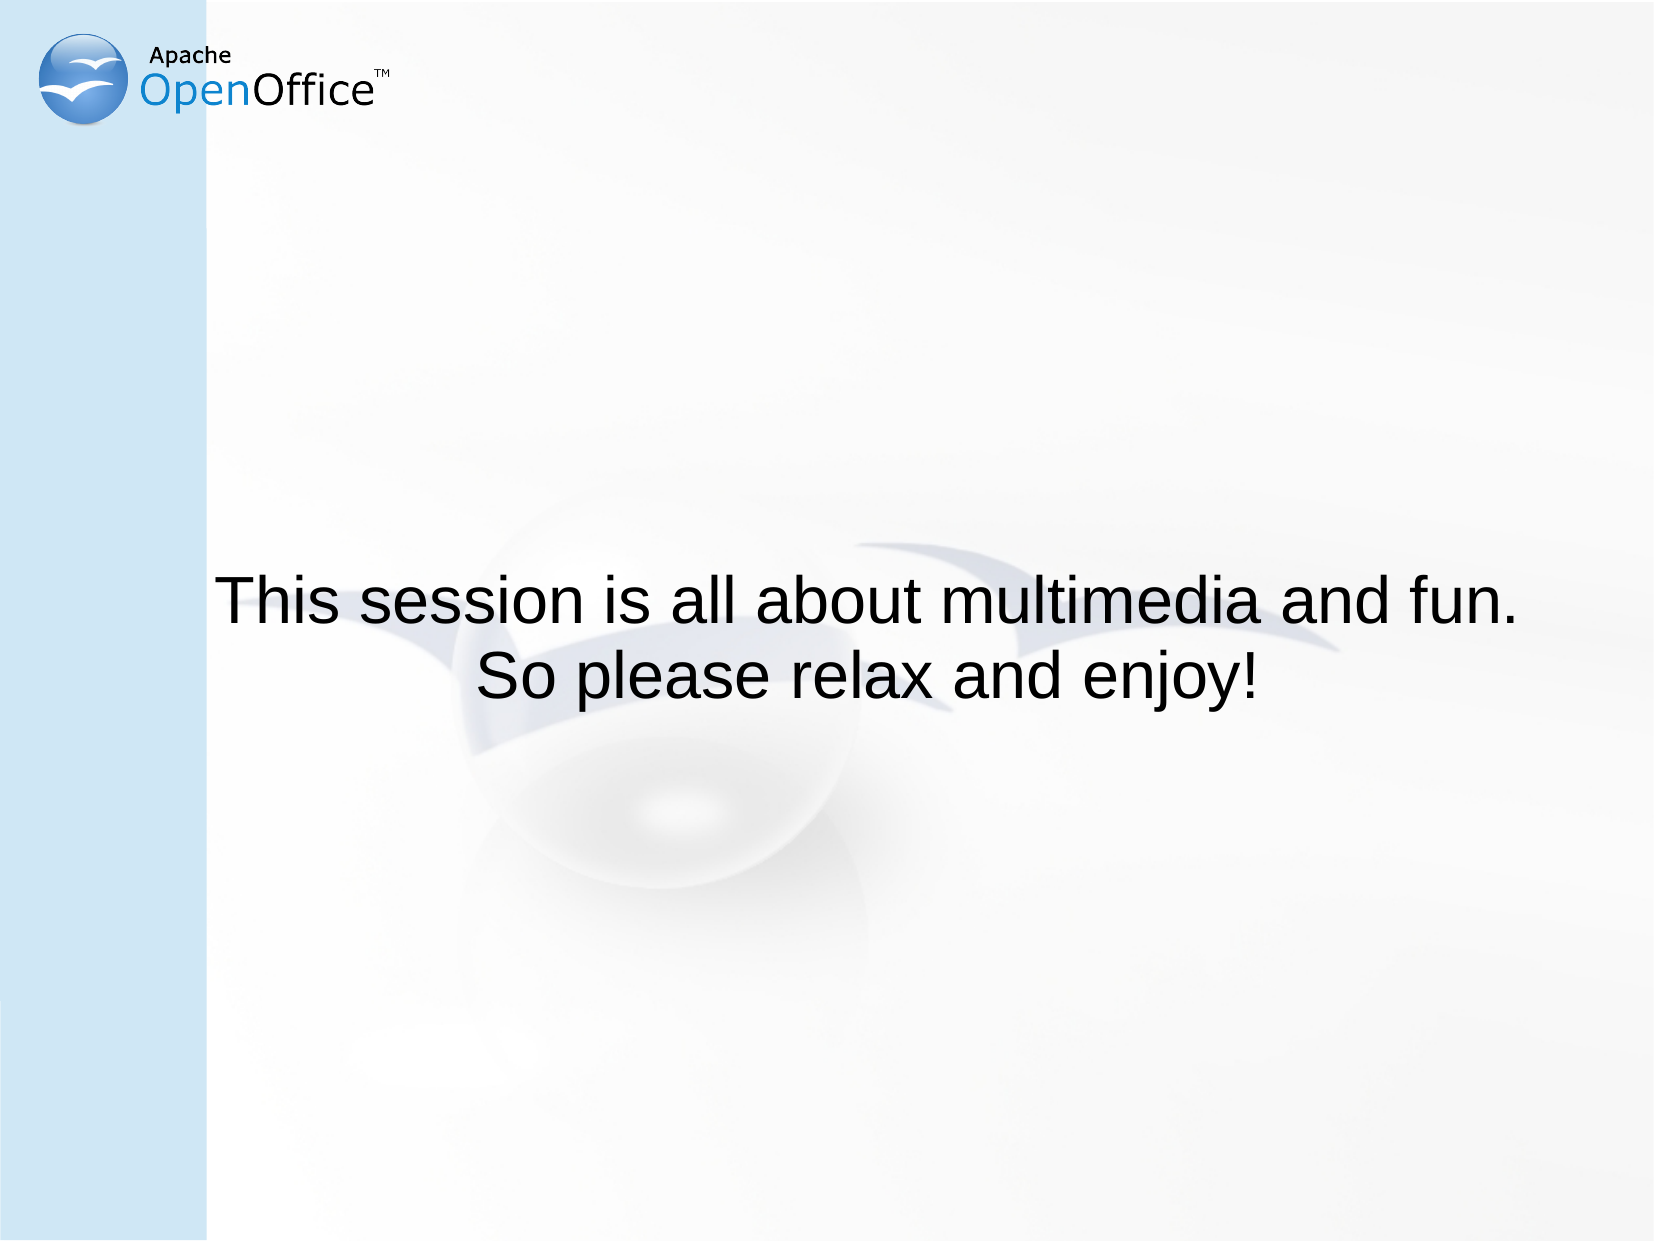

# This session is all about multimedia and fun.
So please relax and enjoy!